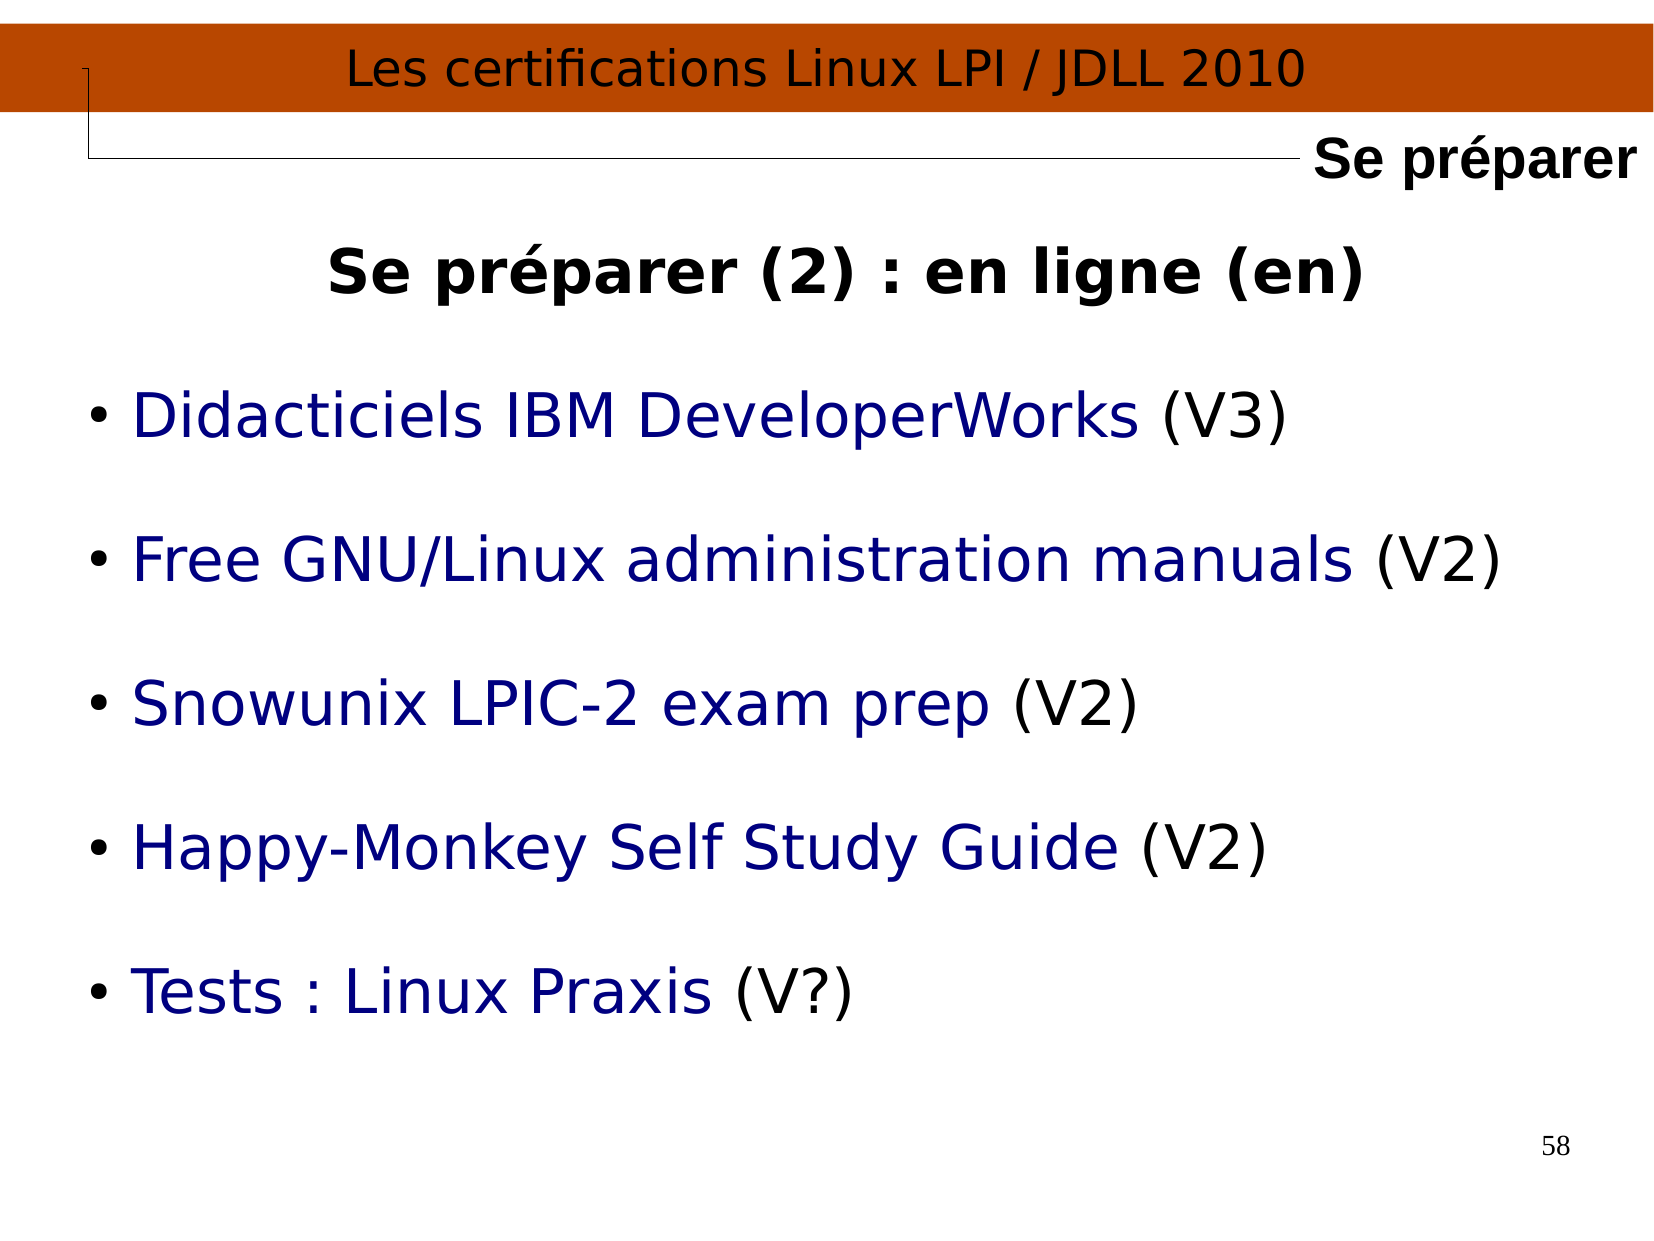

# Les certifications Linux LPI / JDLL 2010
Se préparer
Se préparer (2) : en ligne (en)
Didacticiels IBM DeveloperWorks (V3)
Free GNU/Linux administration manuals (V2)
Snowunix LPIC-2 exam prep (V2)
Happy-Monkey Self Study Guide (V2)
Tests : Linux Praxis (V?)
58